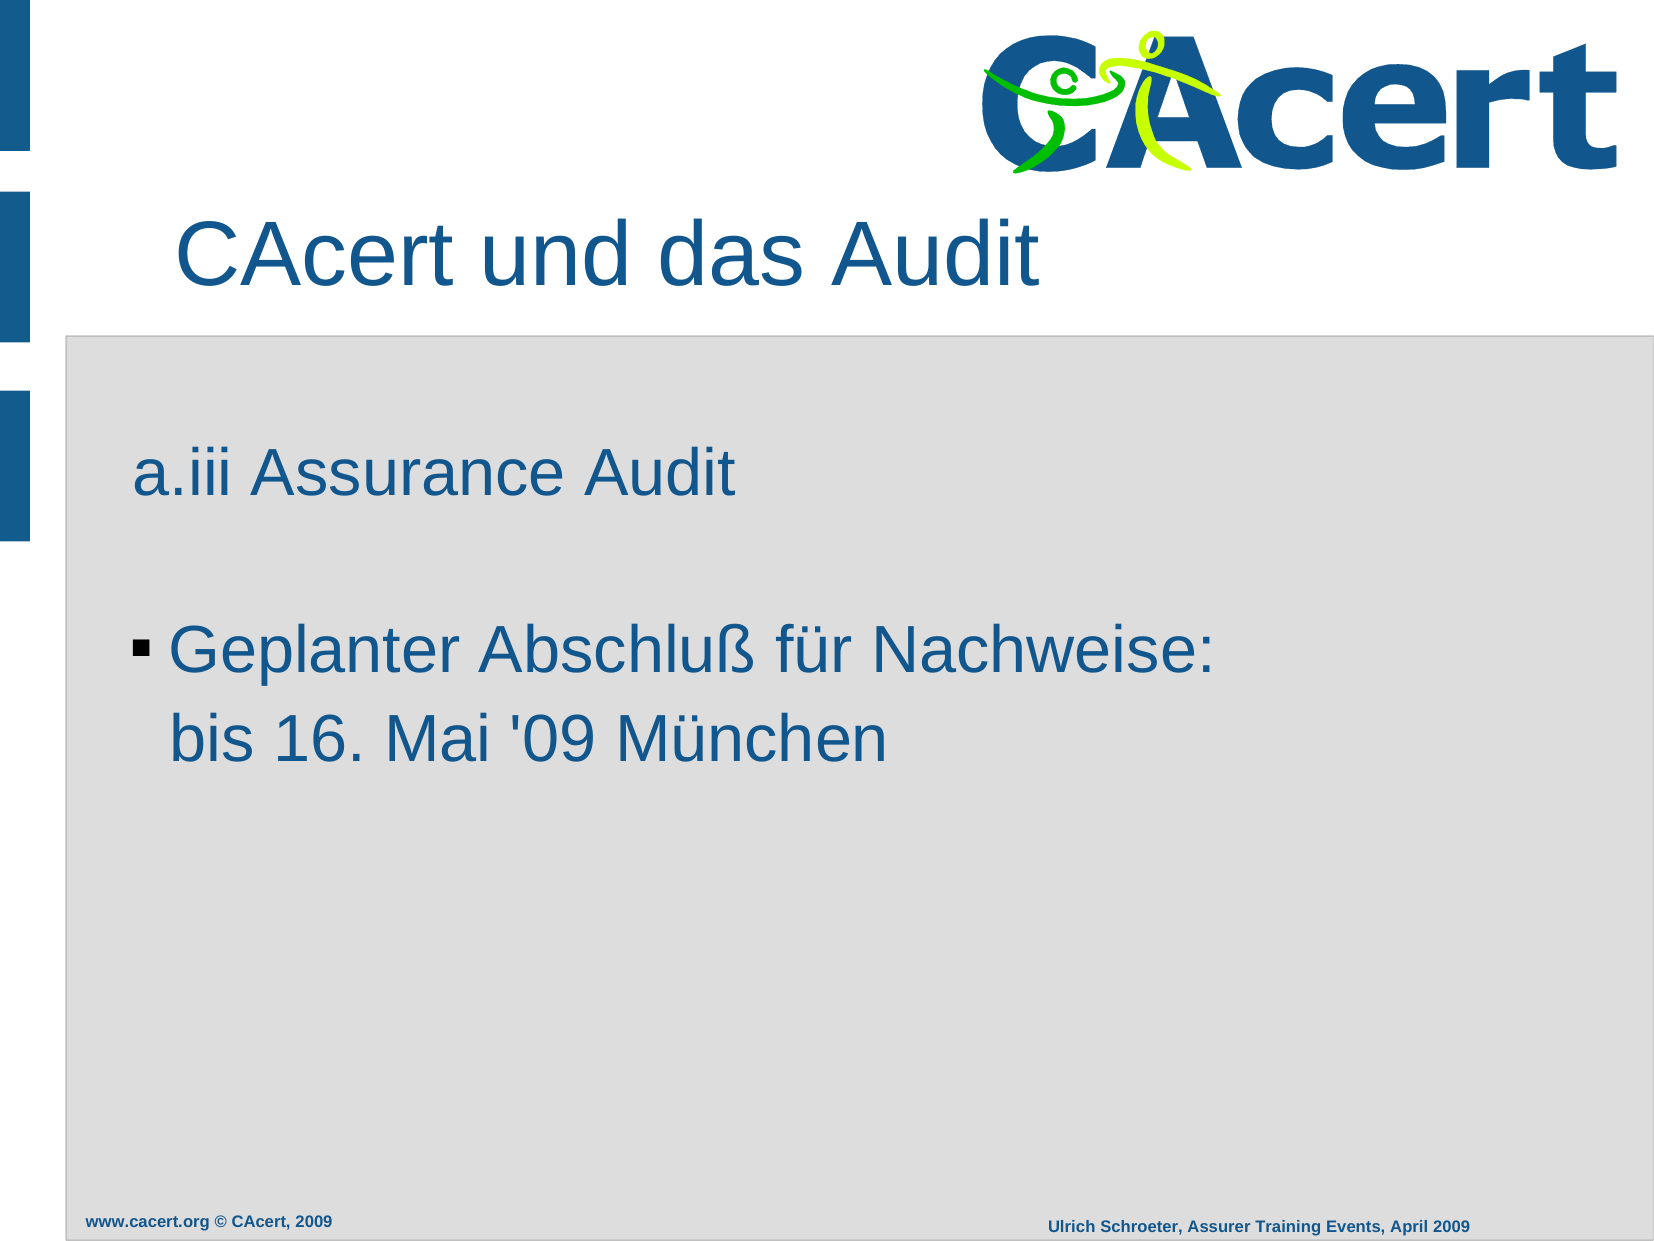

CAcert und das Audit
a.iii Assurance Audit
 Geplanter Abschluß für Nachweise:
 bis 16. Mai '09 München